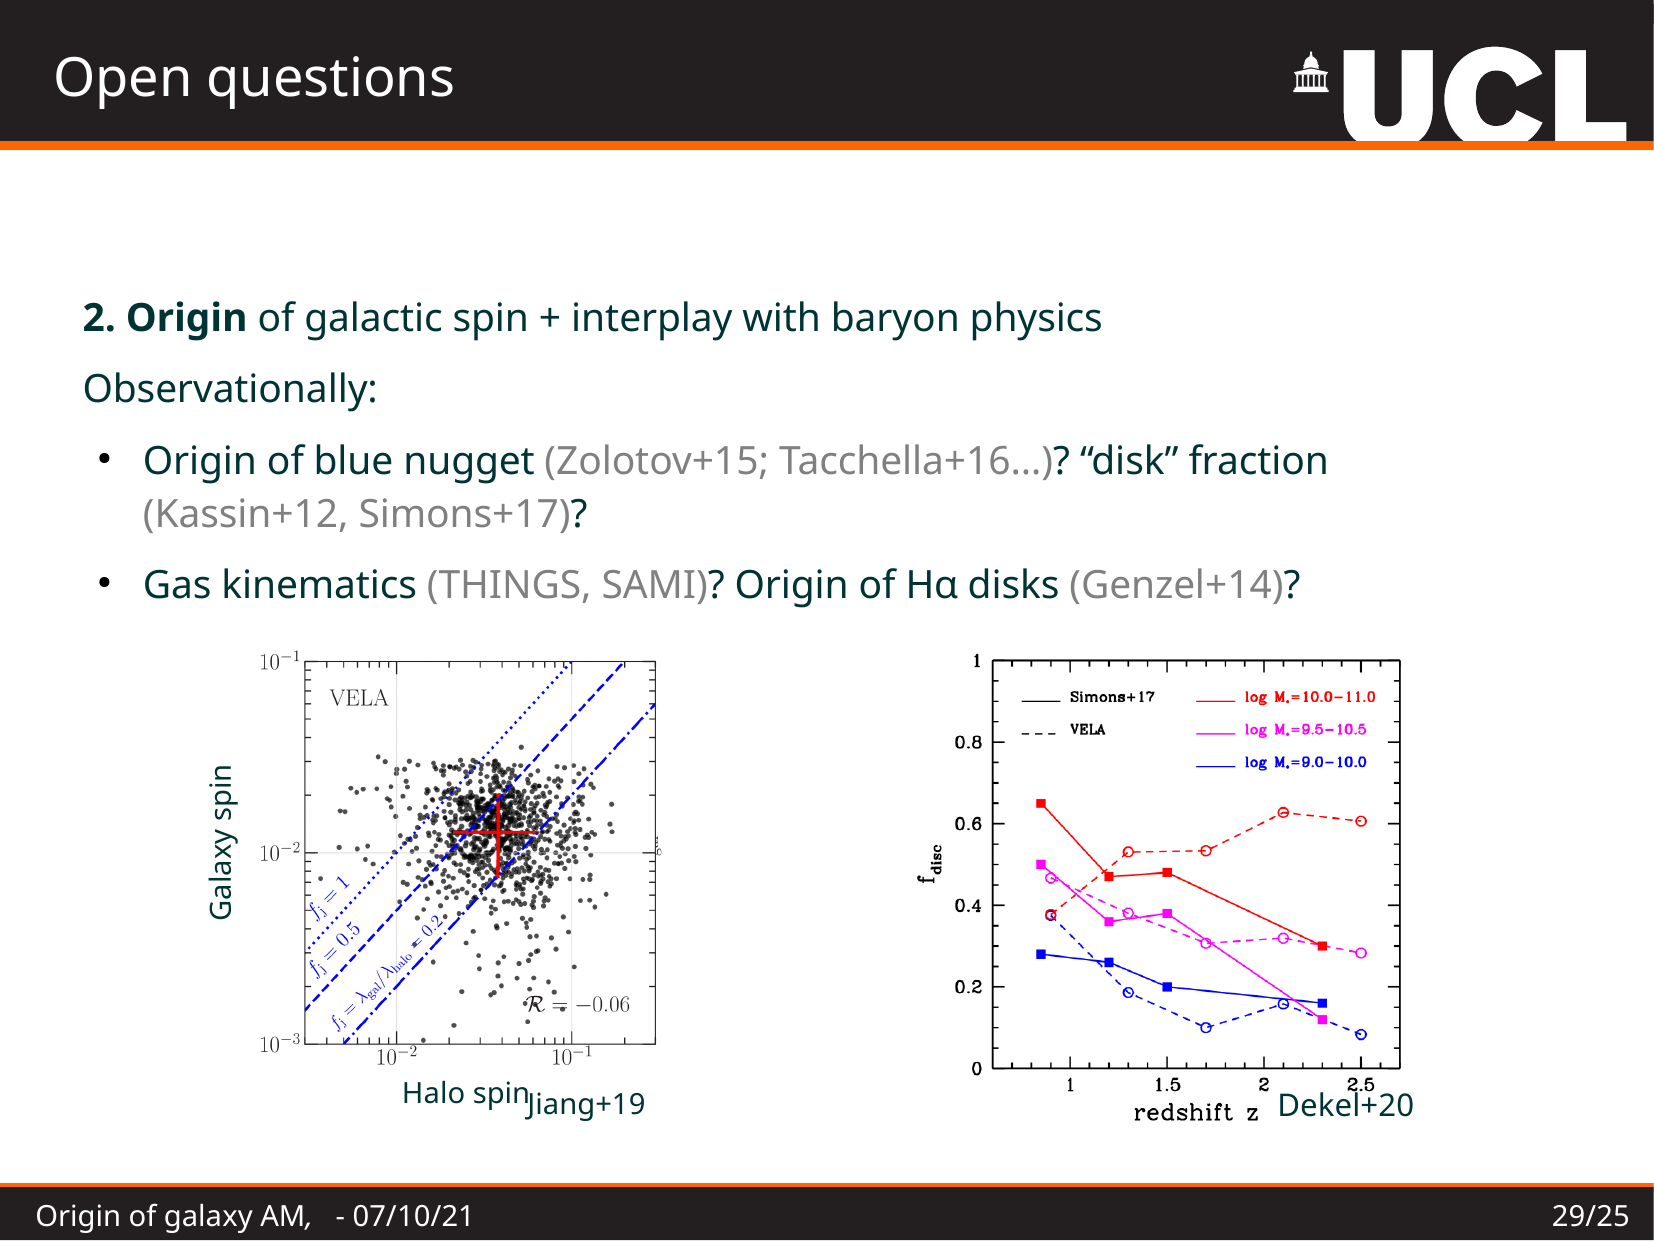

# Open questions
2. Origin of galactic spin + interplay with baryon physics
Observationally:
Origin of blue nugget (Zolotov+15; Tacchella+16…)? “disk” fraction (Kassin+12, Simons+17)?
Gas kinematics (THINGS, SAMI)? Origin of Hα disks (Genzel+14)?
Galaxy spin
Halo spin
Dekel+20
Jiang+19
03 September 2021
29